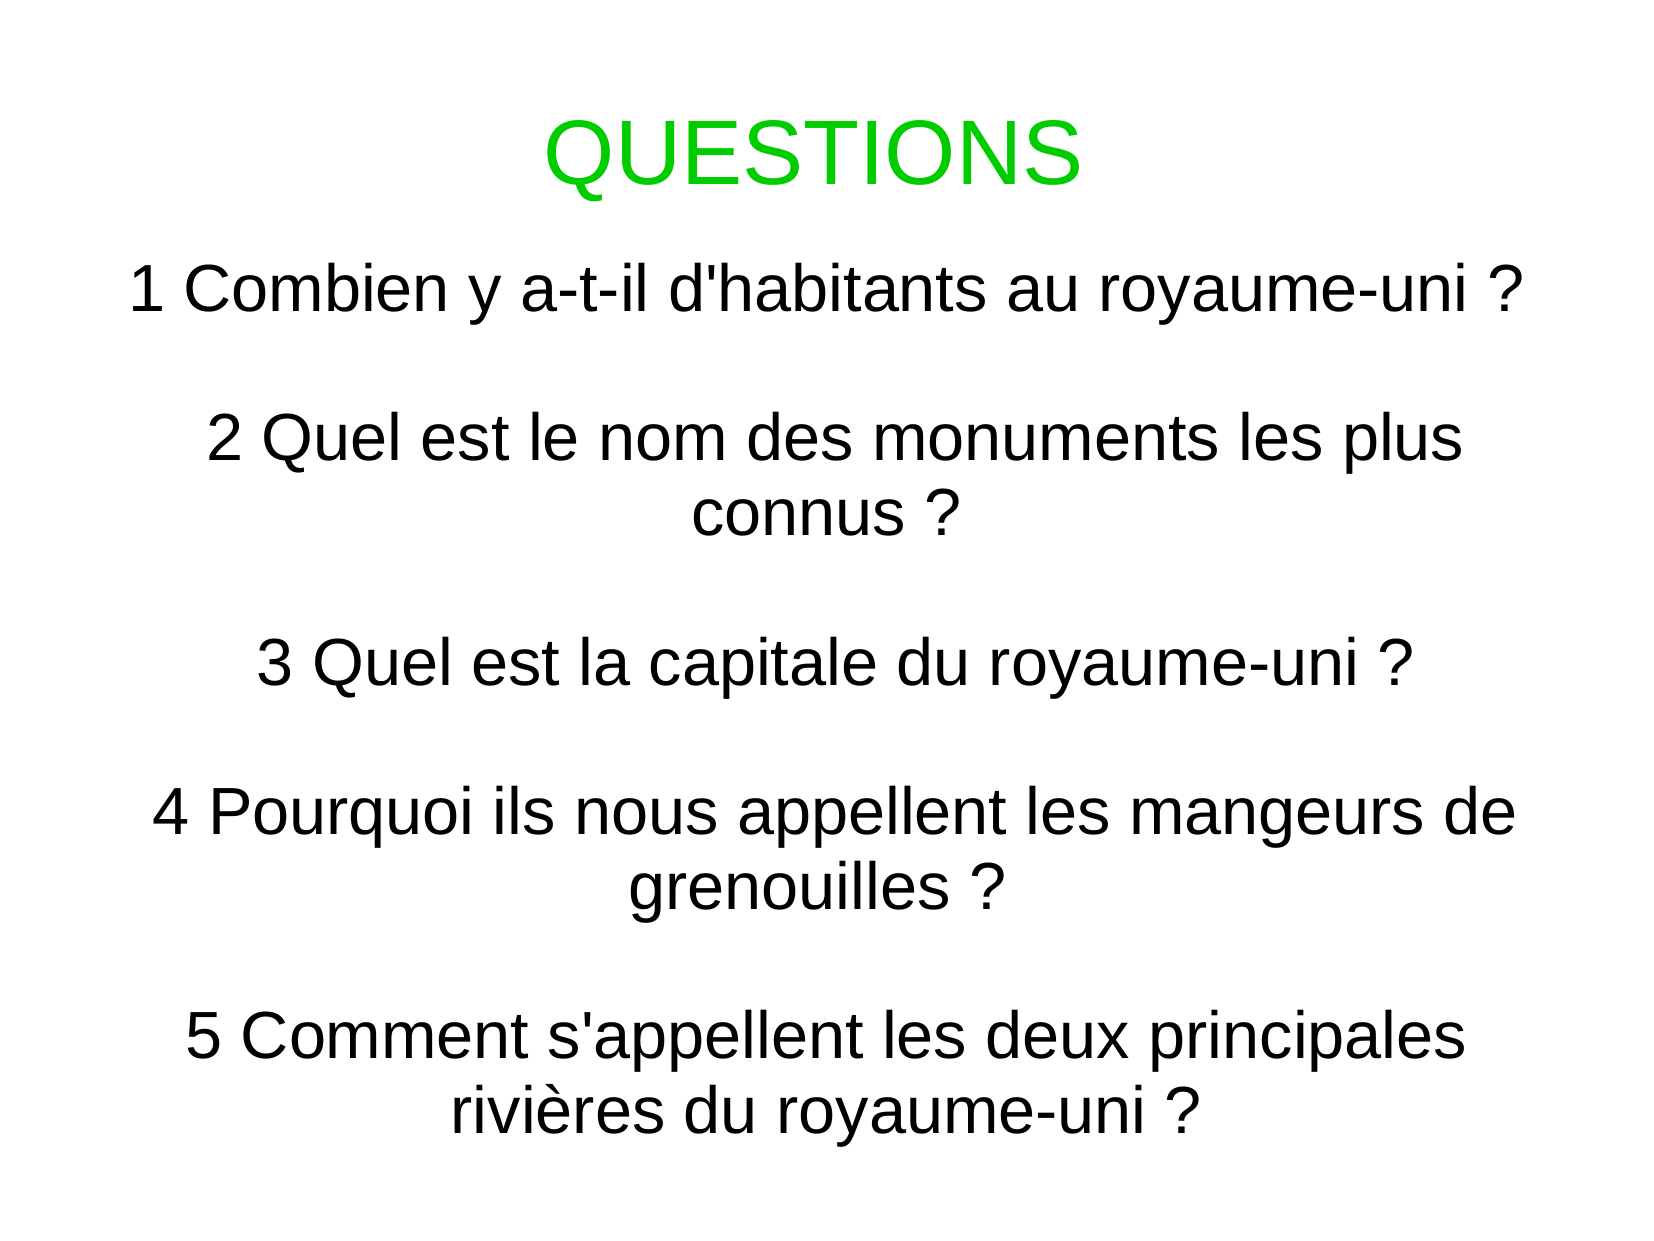

# QUESTIONS
1 Combien y a-t-il d'habitants au royaume-uni ?
 2 Quel est le nom des monuments les plus connus ?
 3 Quel est la capitale du royaume-uni ?
 4 Pourquoi ils nous appellent les mangeurs de grenouilles ?
5 Comment s'appellent les deux principales rivières du royaume-uni ?